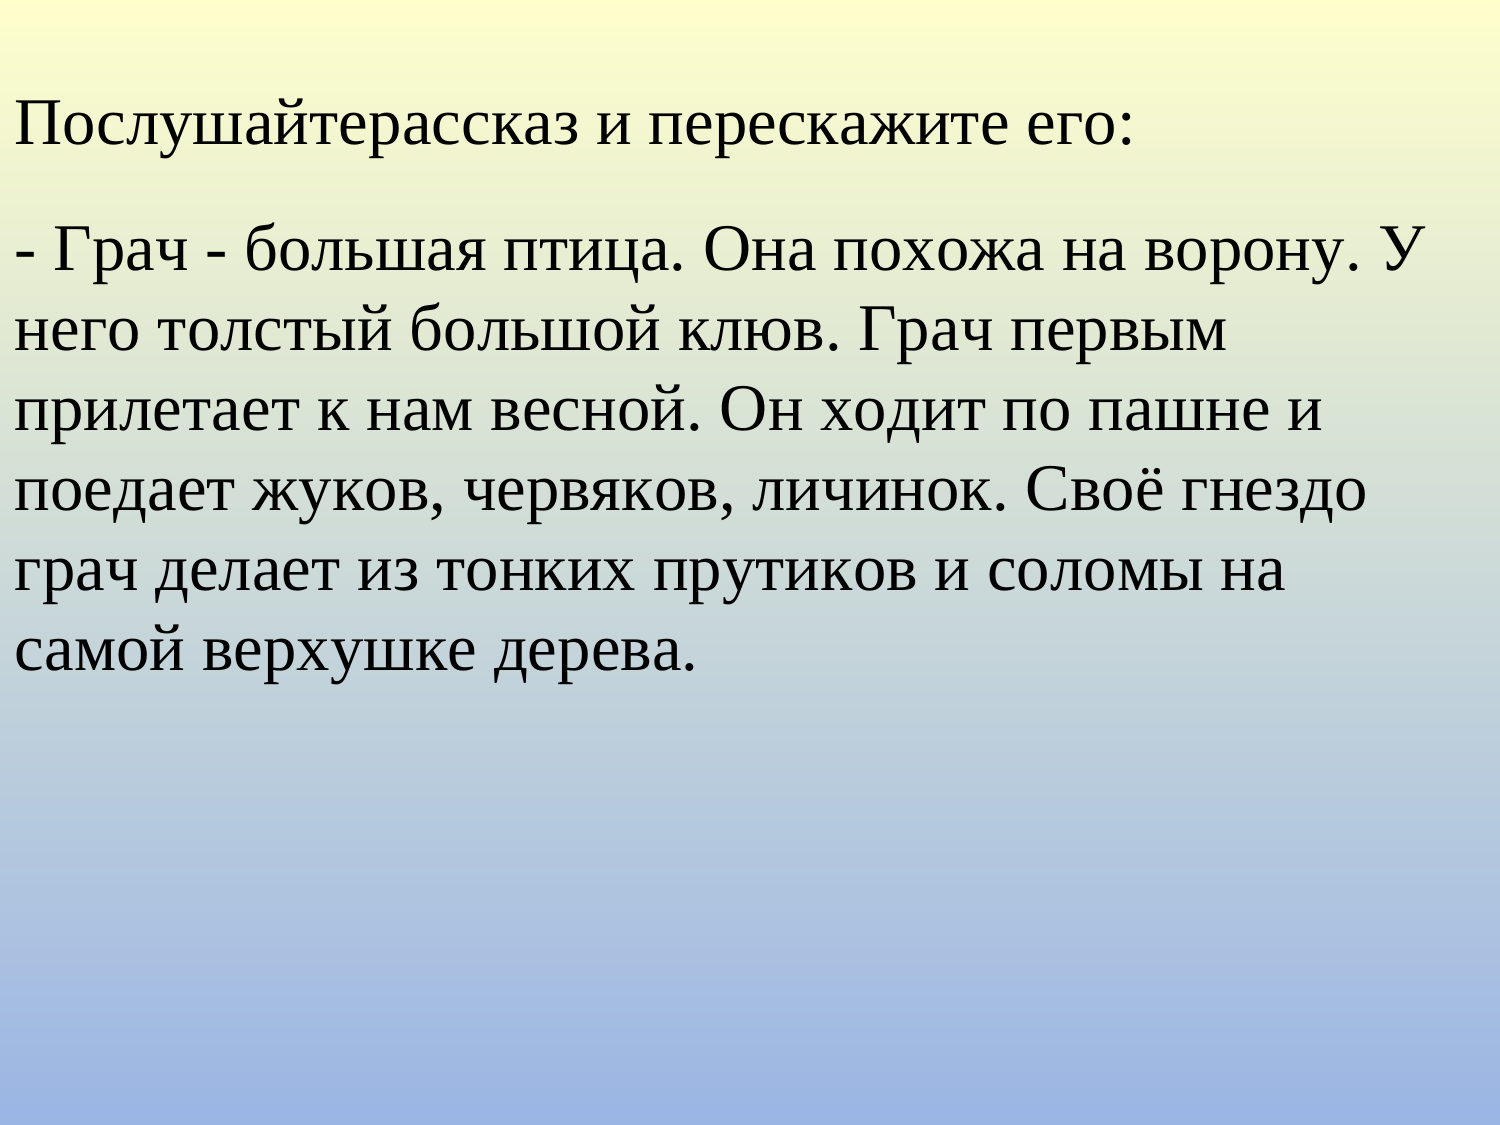

Послушайтерассказ и перескажите его:
- Грач - большая птица. Она похожа на ворону. У него толстый большой клюв. Грач первым прилетает к нам весной. Он ходит по пашне и поедает жуков, червяков, личинок. Своё гнездо грач делает из тонких прутиков и соломы на самой верхушке дерева.